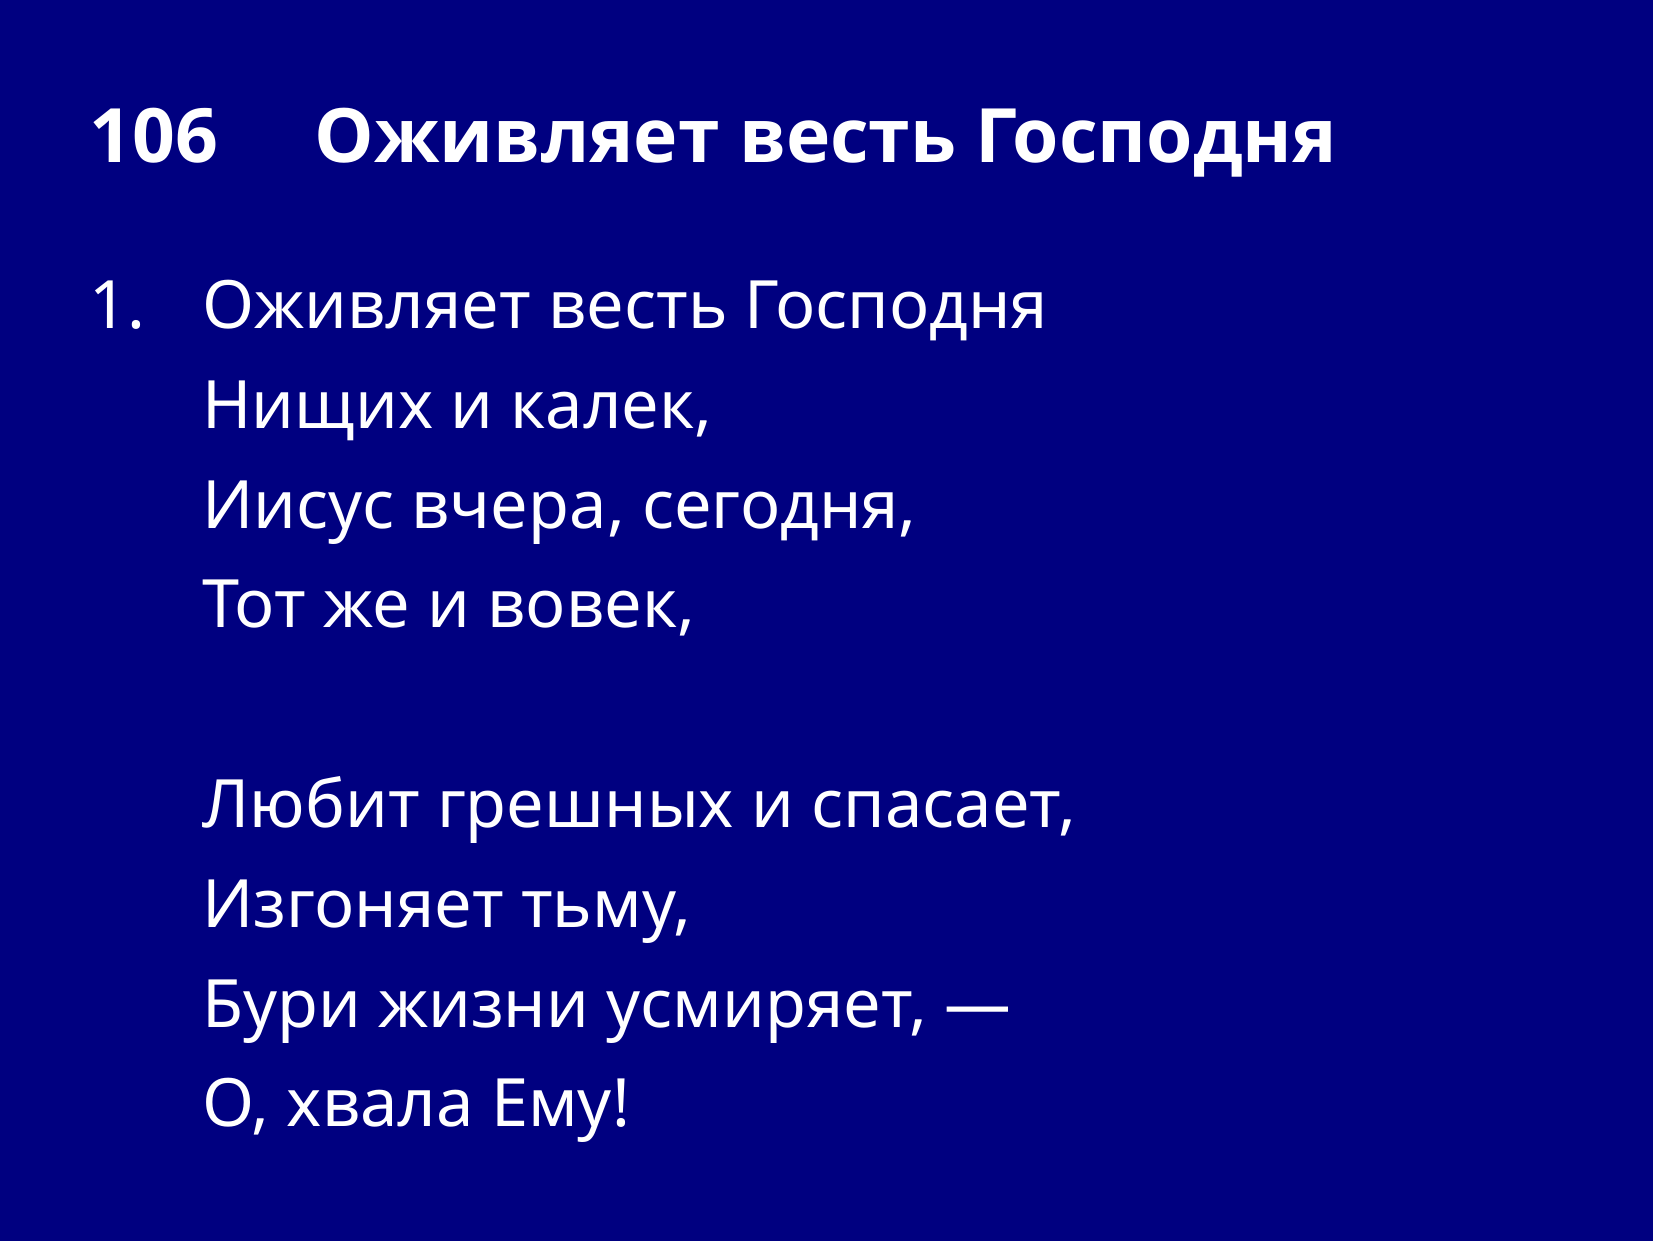

106	Оживляет весть Господня
1.	Оживляет весть Господня
	Нищих и калек,
	Иисус вчера, сегодня,
	Тот же и вовек,
	Любит грешных и спасает,
	Изгоняет тьму,
	Бури жизни усмиряет, —
	О, хвала Ему!